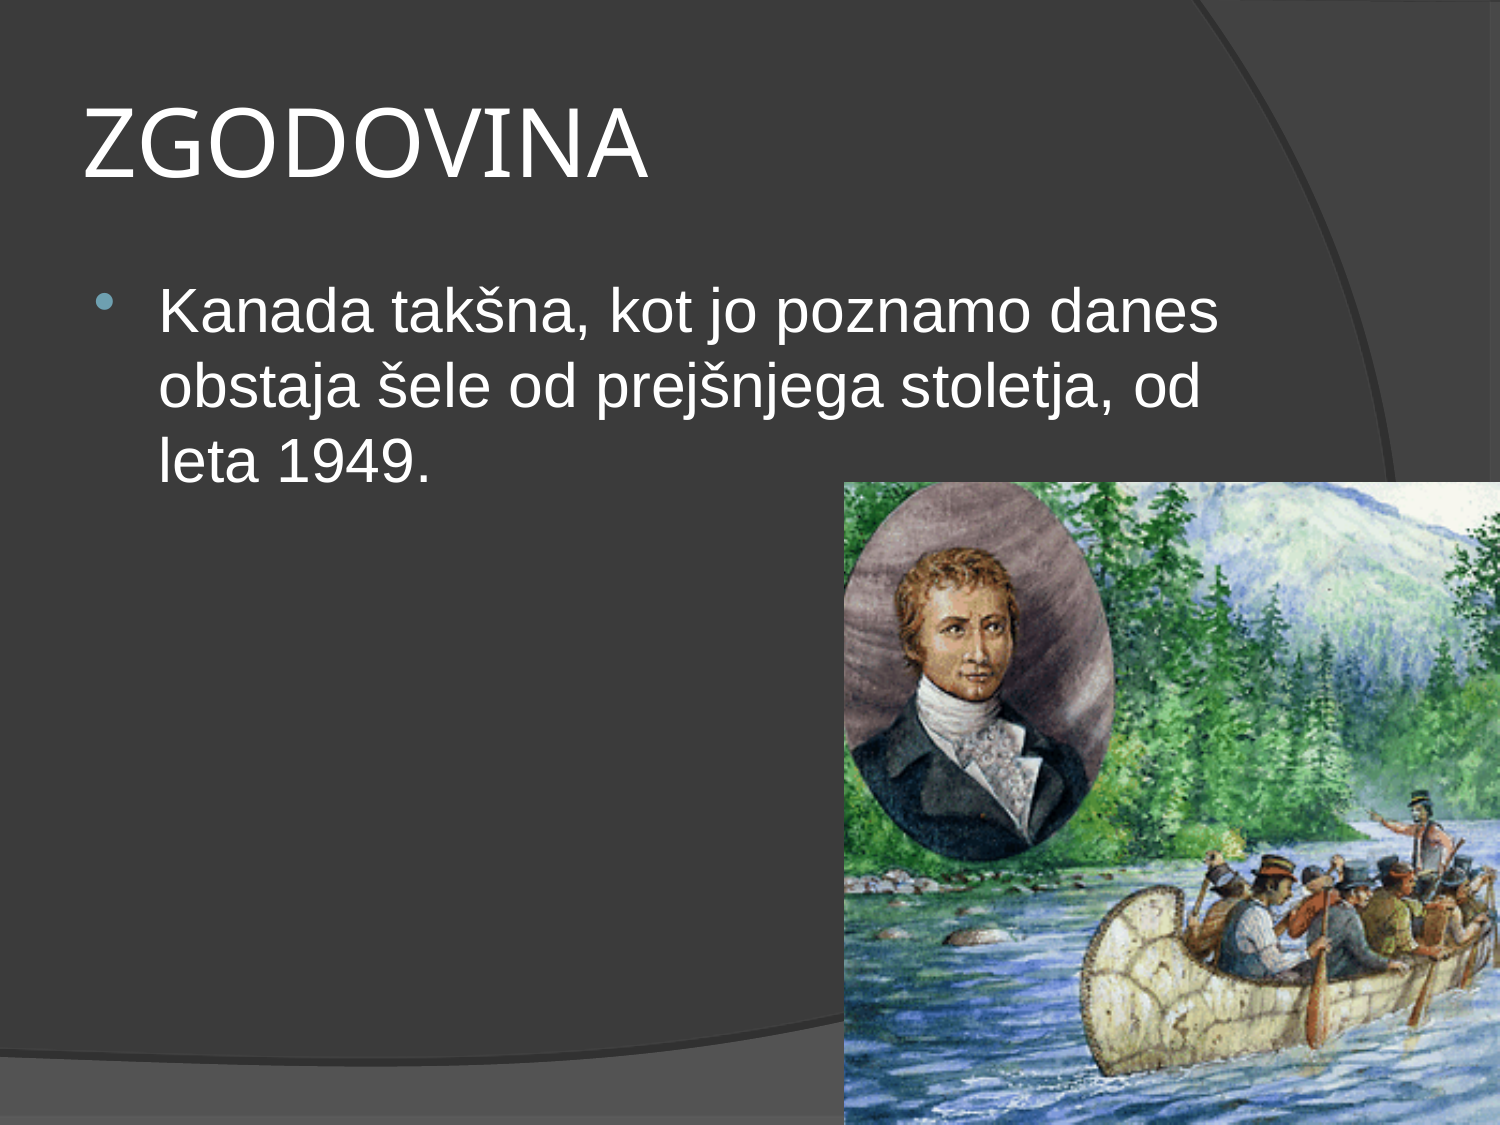

# ZGODOVINA
Kanada takšna, kot jo poznamo danes obstaja šele od prejšnjega stoletja, od leta 1949.